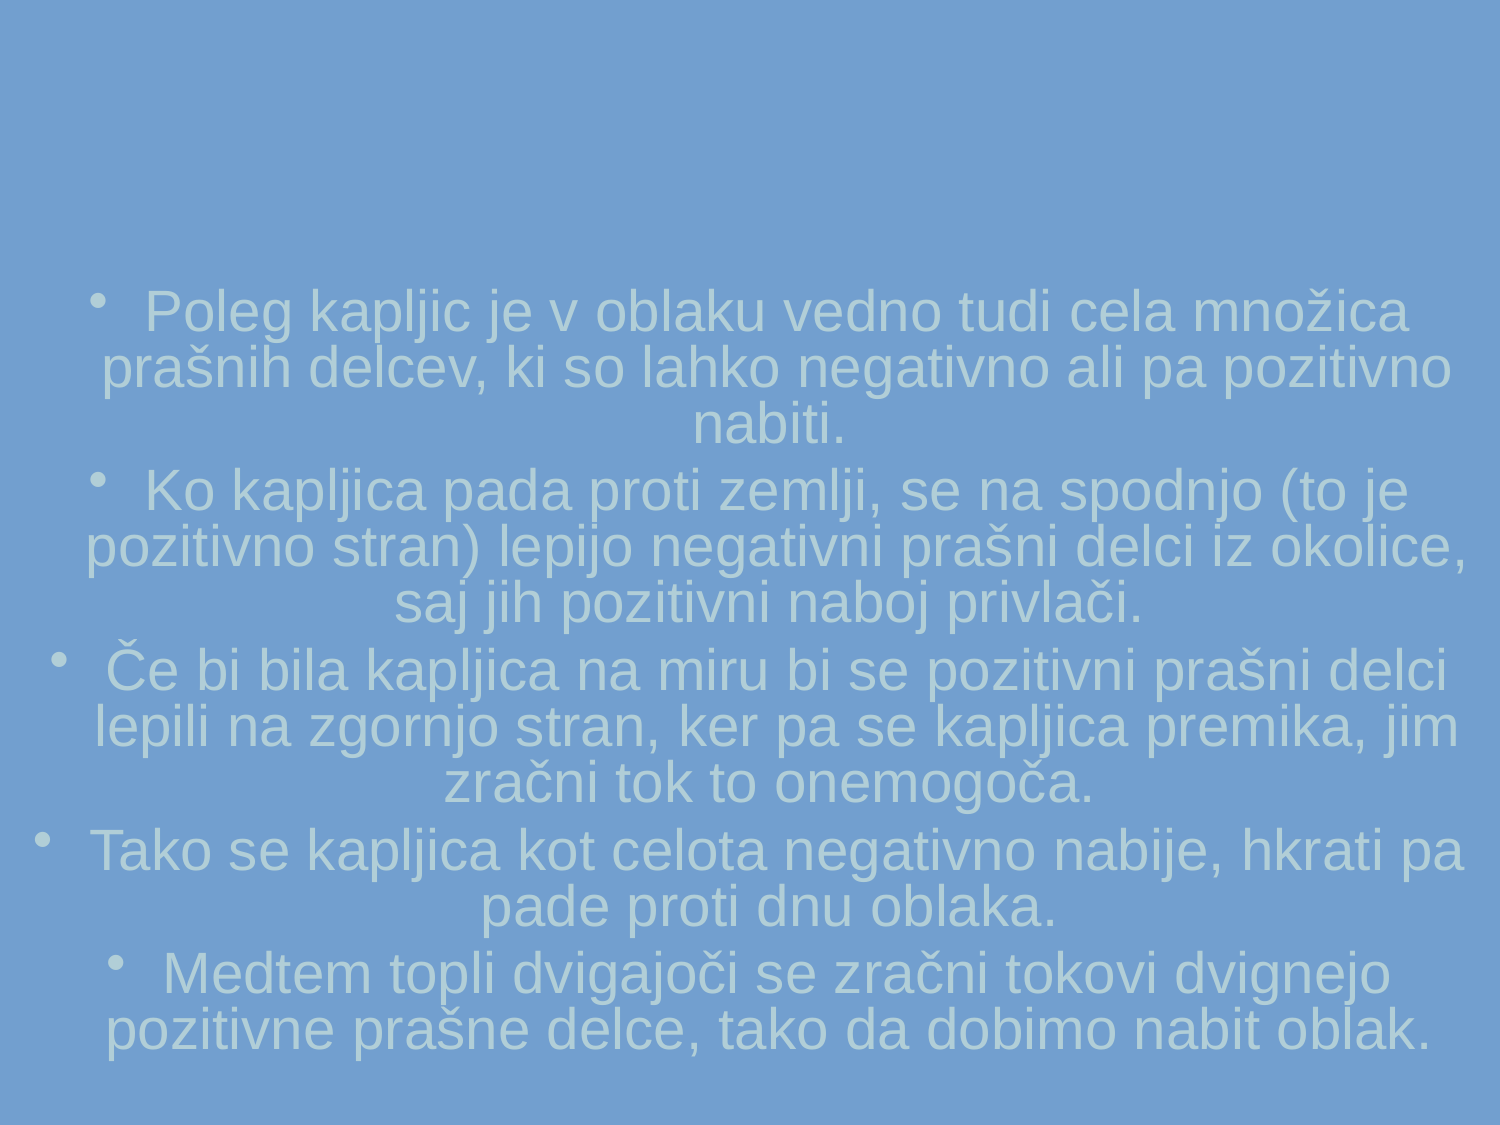

# Poleg kapljic je v oblaku vedno tudi cela množica prašnih delcev, ki so lahko negativno ali pa pozitivno nabiti.
Ko kapljica pada proti zemlji, se na spodnjo (to je pozitivno stran) lepijo negativni prašni delci iz okolice, saj jih pozitivni naboj privlači.
Če bi bila kapljica na miru bi se pozitivni prašni delci lepili na zgornjo stran, ker pa se kapljica premika, jim zračni tok to onemogoča.
Tako se kapljica kot celota negativno nabije, hkrati pa pade proti dnu oblaka.
Medtem topli dvigajoči se zračni tokovi dvignejo pozitivne prašne delce, tako da dobimo nabit oblak.